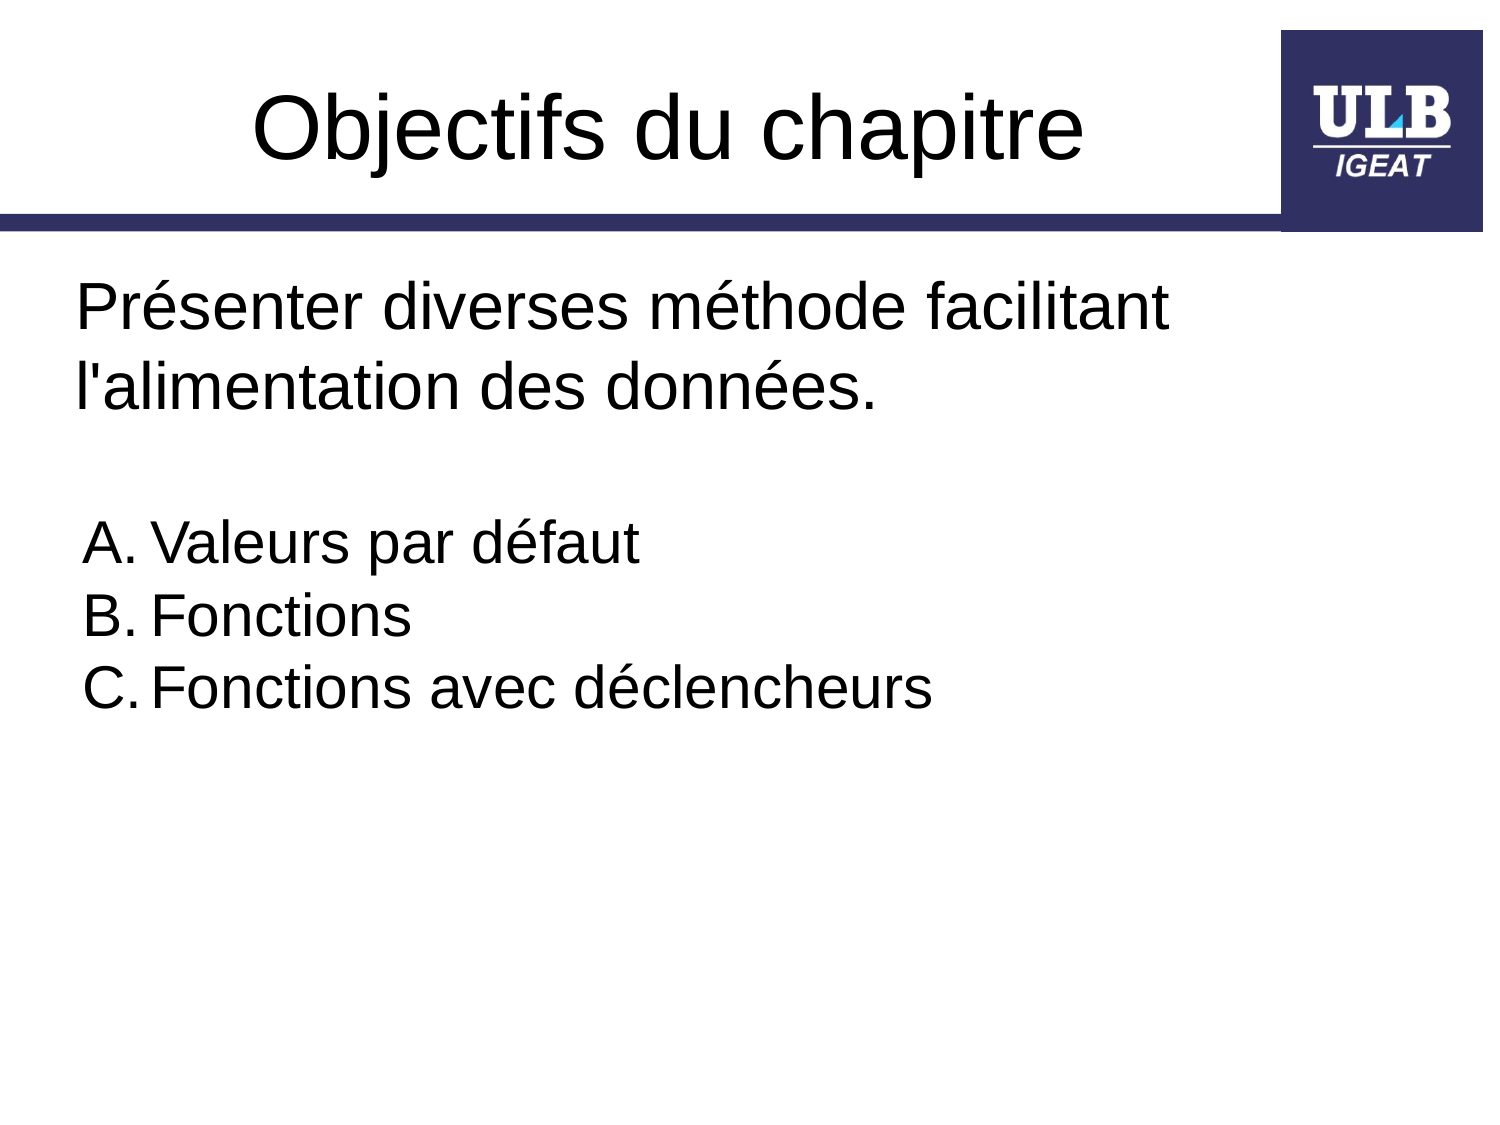

Objectifs du chapitre
Présenter diverses méthode facilitant l'alimentation des données.
Valeurs par défaut
Fonctions
Fonctions avec déclencheurs